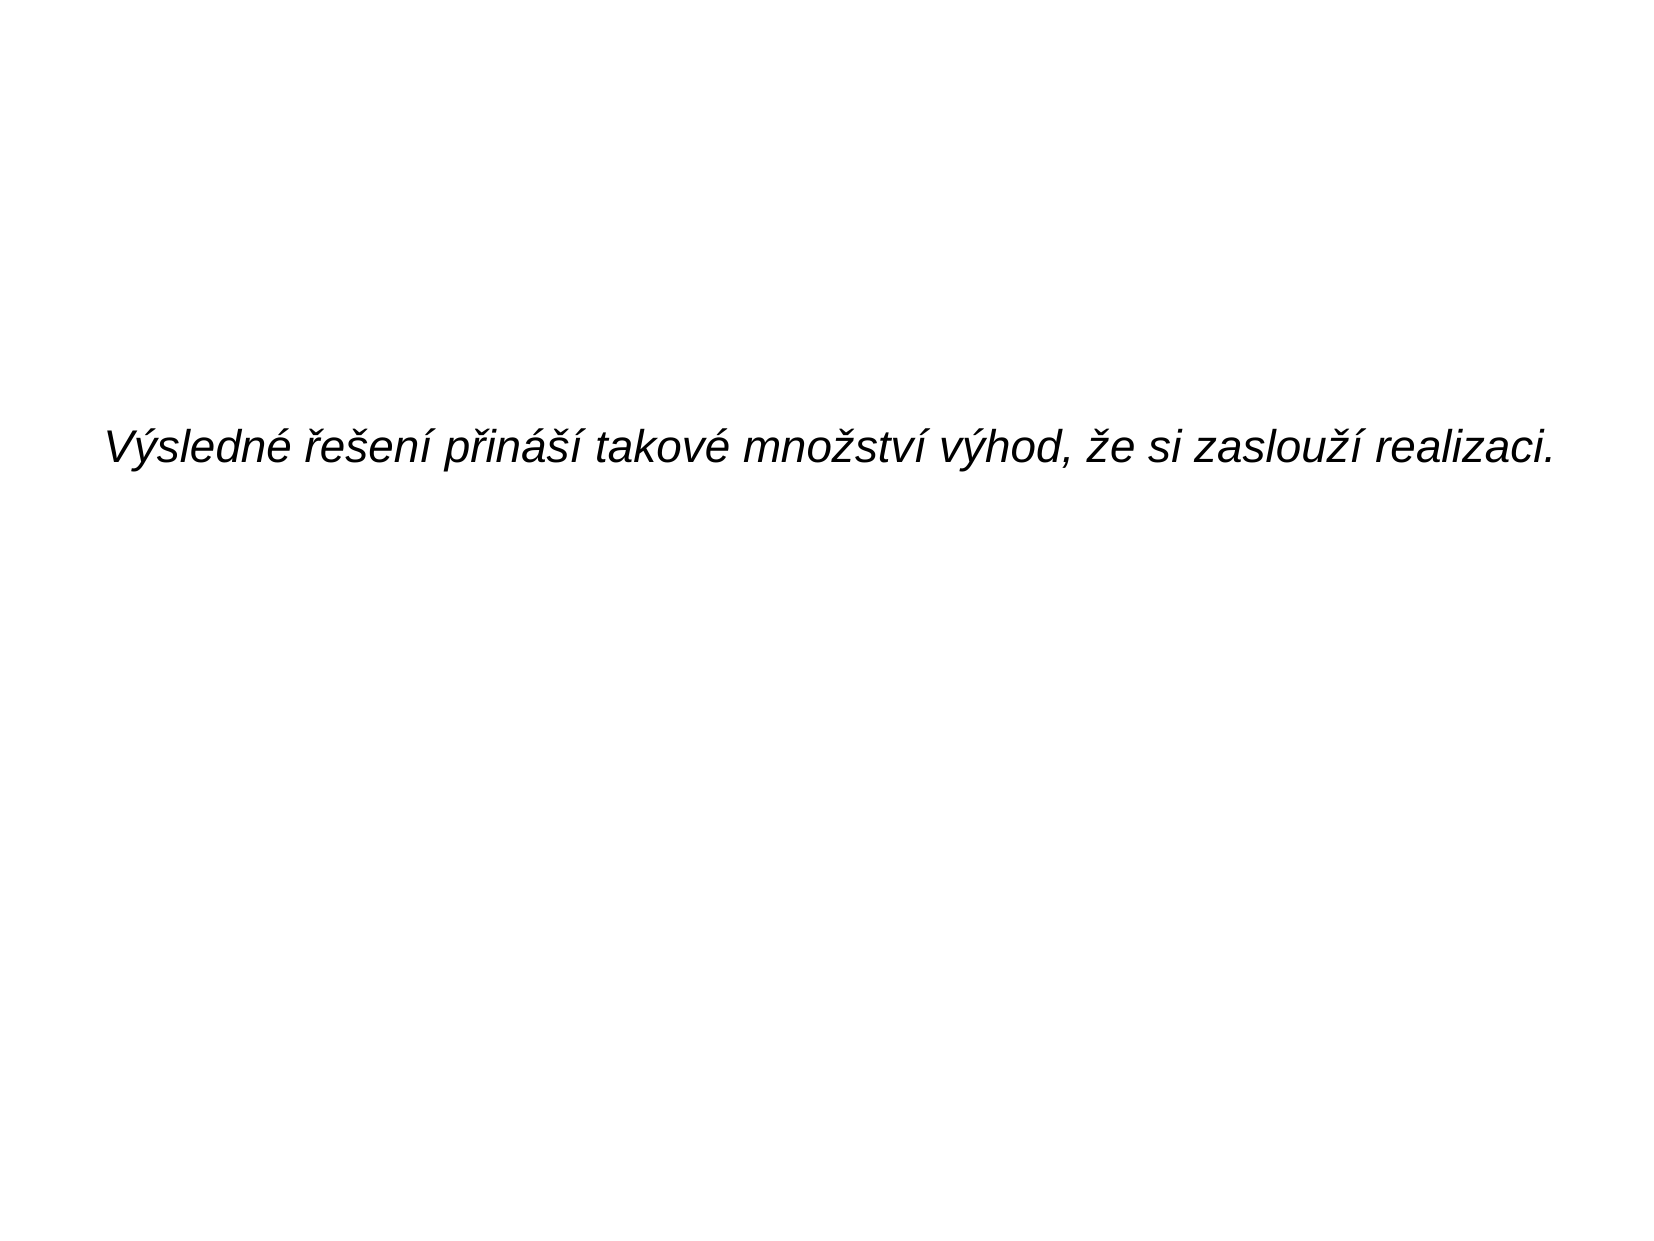

Výsledné řešení přináší takové množství výhod, že si zaslouží realizaci.